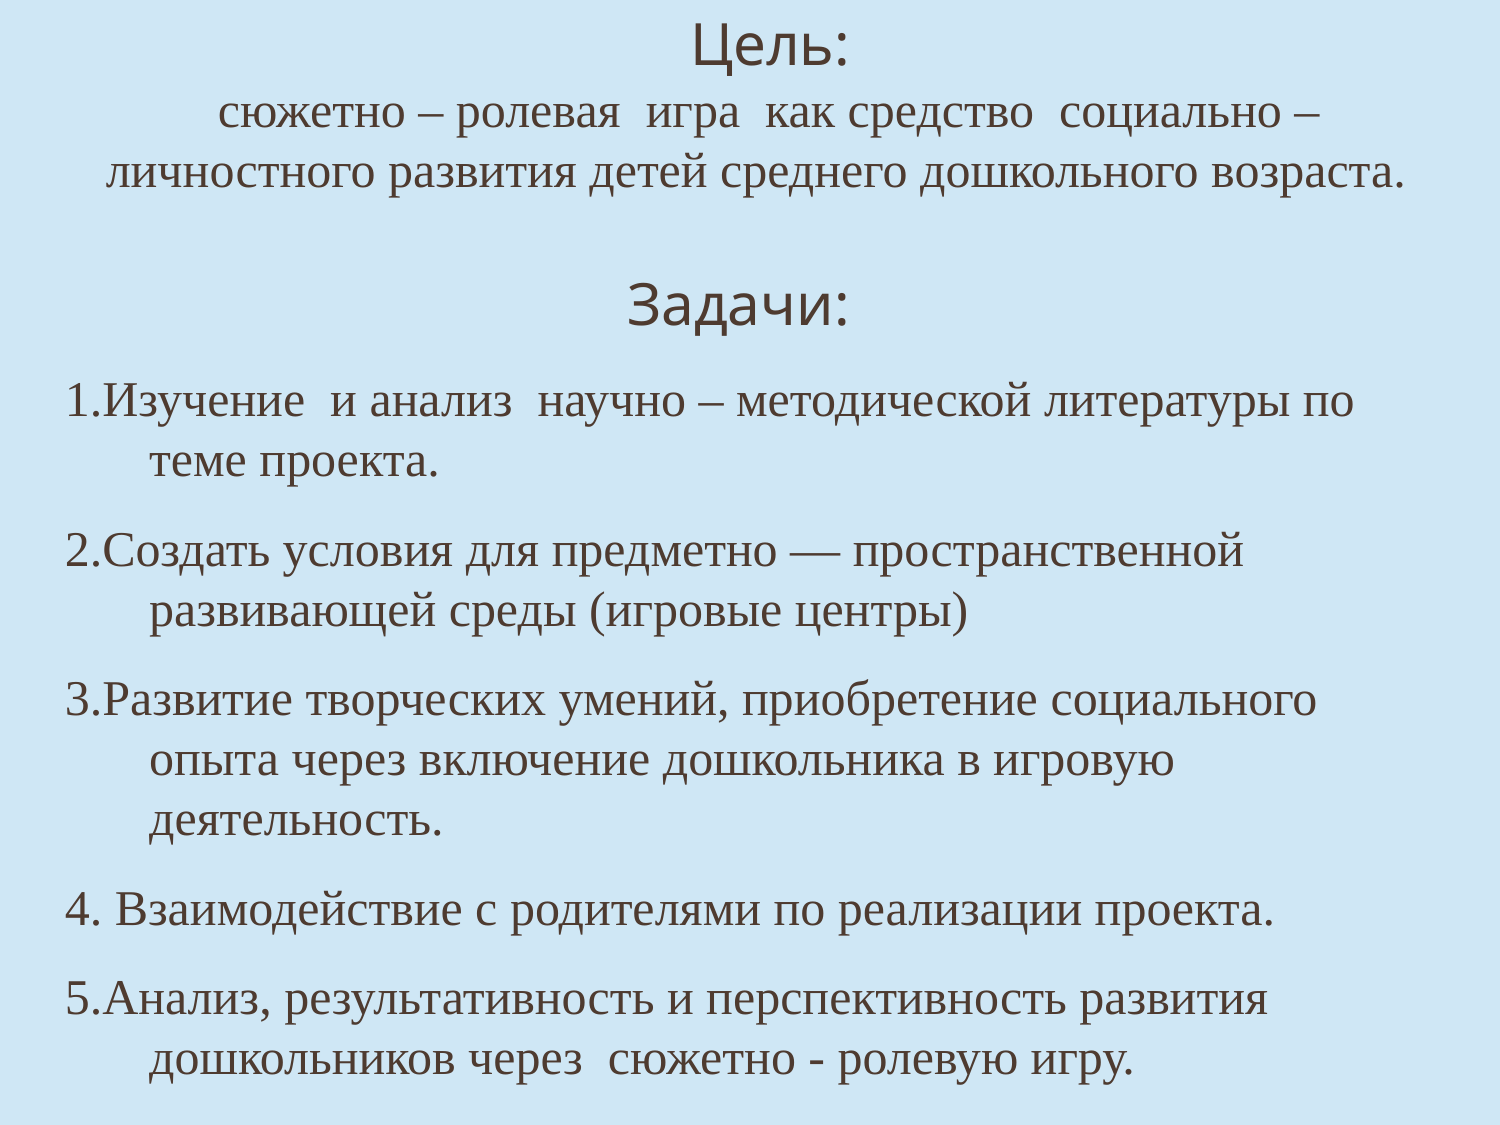

# Цель: сюжетно – ролевая игра как средство социально – личностного развития детей среднего дошкольного возраста.
 Задачи:
1.Изучение и анализ научно – методической литературы по теме проекта.
2.Создать условия для предметно — пространственной развивающей среды (игровые центры)
3.Развитие творческих умений, приобретение социального опыта через включение дошкольника в игровую деятельность.
4. Взаимодействие с родителями по реализации проекта.
5.Анализ, результативность и перспективность развития дошкольников через сюжетно - ролевую игру.